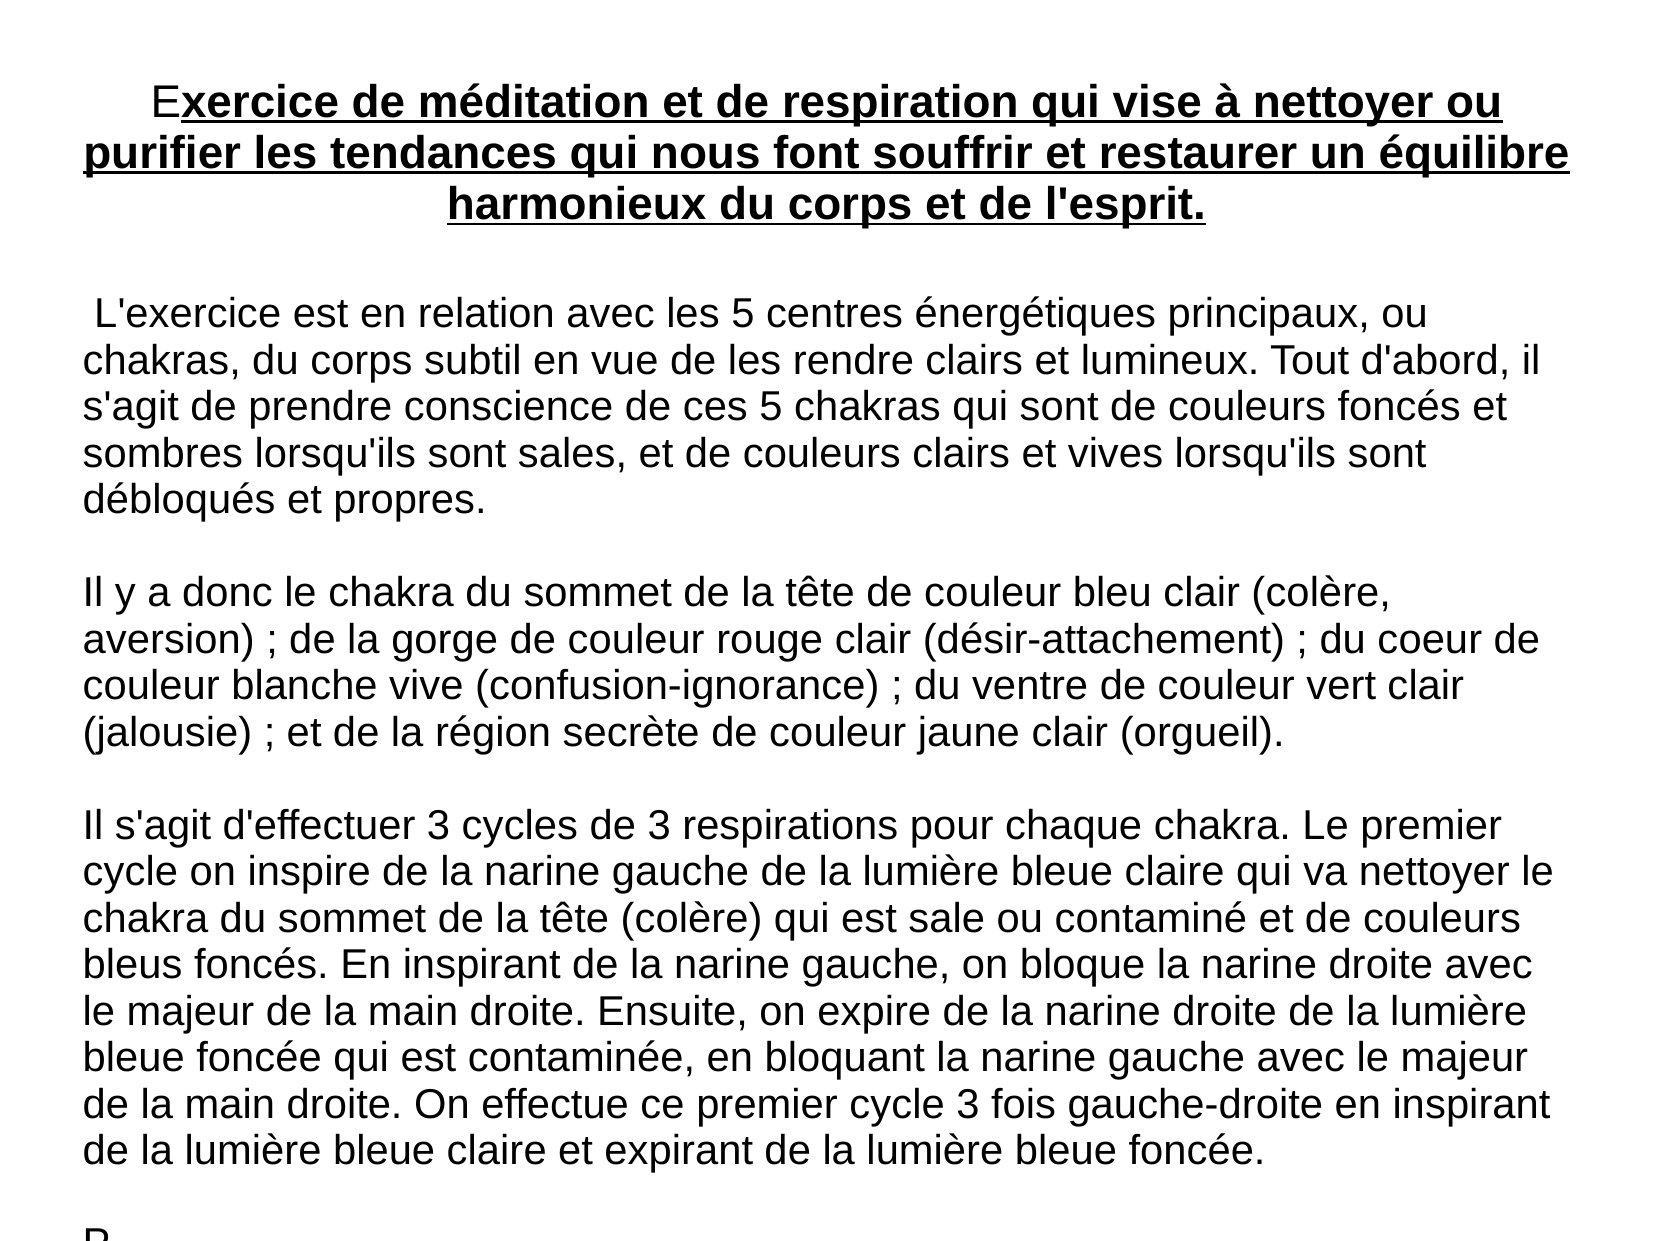

# Exercice de méditation et de respiration qui vise à nettoyer ou purifier les tendances qui nous font souffrir et restaurer un équilibre harmonieux du corps et de l'esprit.
 L'exercice est en relation avec les 5 centres énergétiques principaux, ou chakras, du corps subtil en vue de les rendre clairs et lumineux. Tout d'abord, il s'agit de prendre conscience de ces 5 chakras qui sont de couleurs foncés et sombres lorsqu'ils sont sales, et de couleurs clairs et vives lorsqu'ils sont débloqués et propres.
Il y a donc le chakra du sommet de la tête de couleur bleu clair (colère, aversion) ; de la gorge de couleur rouge clair (désir-attachement) ; du coeur de couleur blanche vive (confusion-ignorance) ; du ventre de couleur vert clair (jalousie) ; et de la région secrète de couleur jaune clair (orgueil).
Il s'agit d'effectuer 3 cycles de 3 respirations pour chaque chakra. Le premier cycle on inspire de la narine gauche de la lumière bleue claire qui va nettoyer le chakra du sommet de la tête (colère) qui est sale ou contaminé et de couleurs bleus foncés. En inspirant de la narine gauche, on bloque la narine droite avec le majeur de la main droite. Ensuite, on expire de la narine droite de la lumière bleue foncée qui est contaminée, en bloquant la narine gauche avec le majeur de la main droite. On effectue ce premier cycle 3 fois gauche-droite en inspirant de la lumière bleue claire et expirant de la lumière bleue foncée.
P